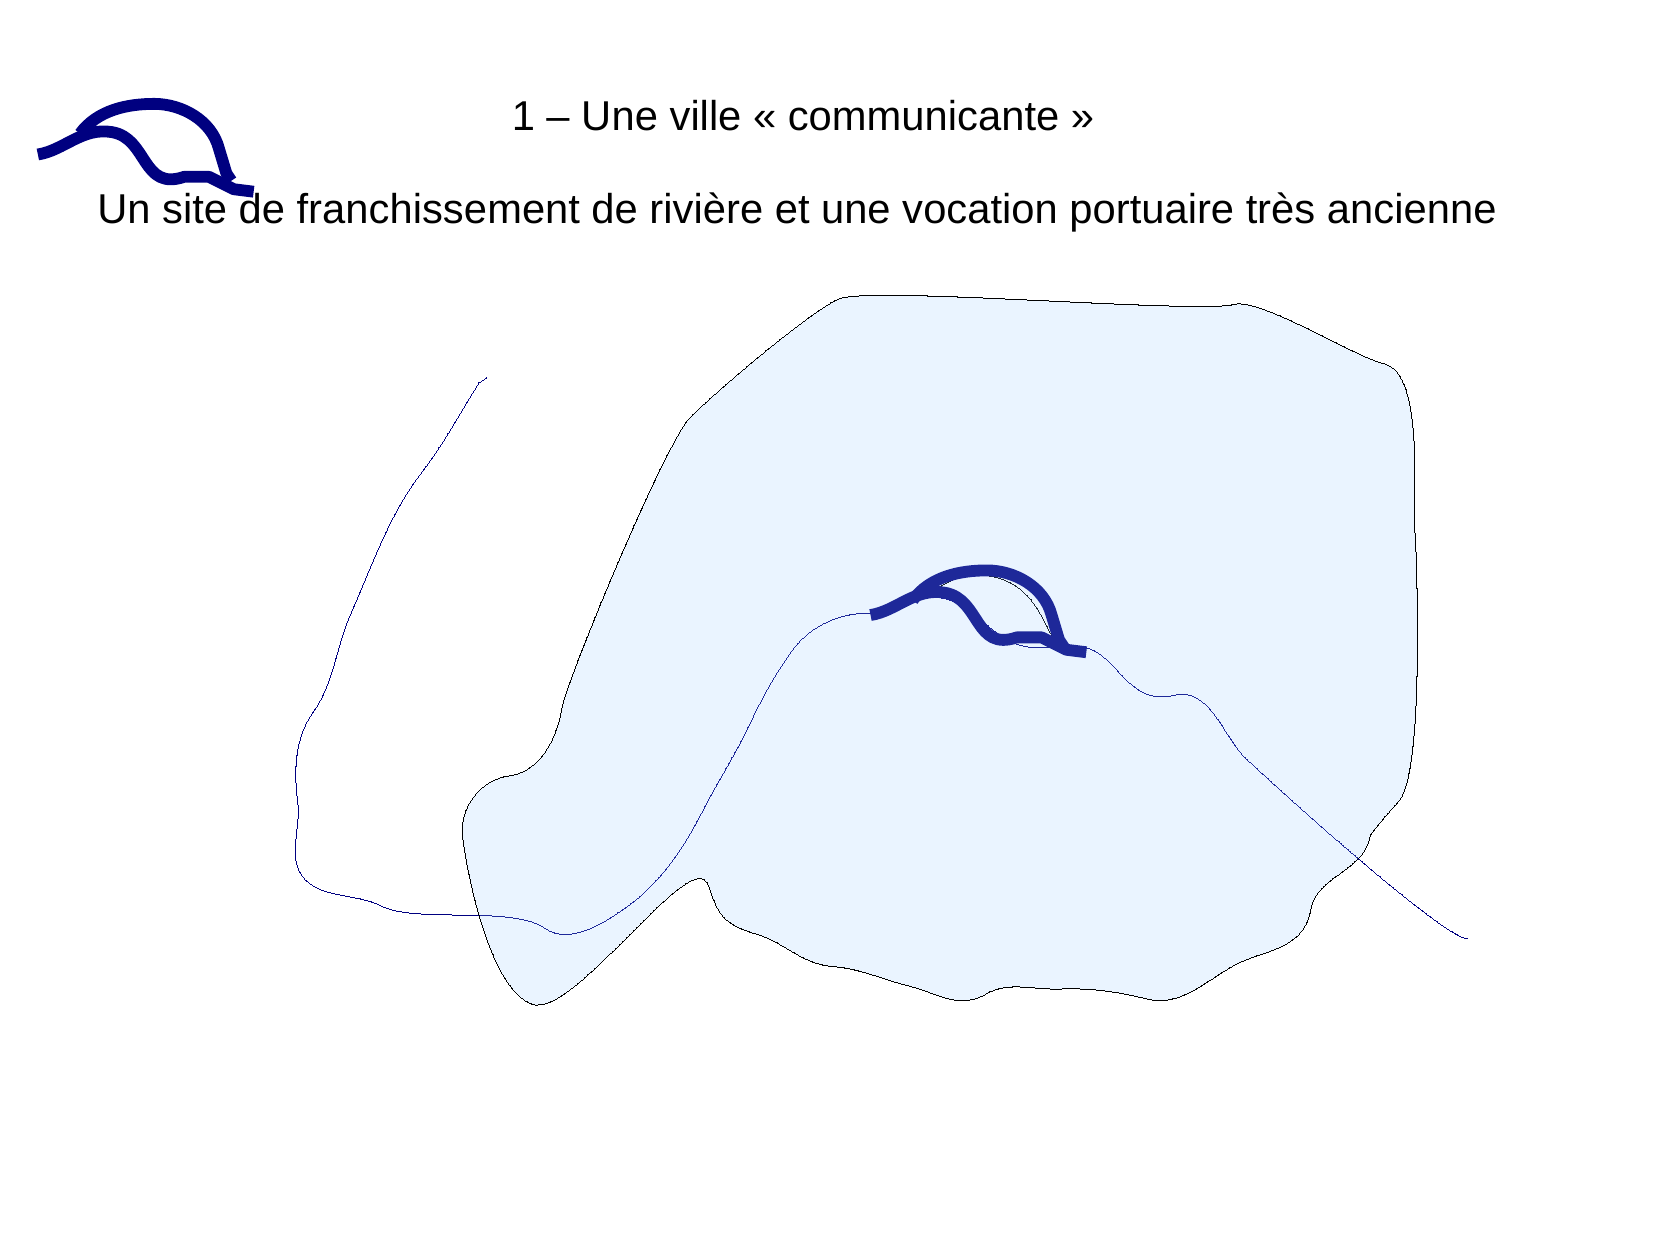

# 1 – Une ville « communicante » Un site de franchissement de rivière et une vocation portuaire très ancienne